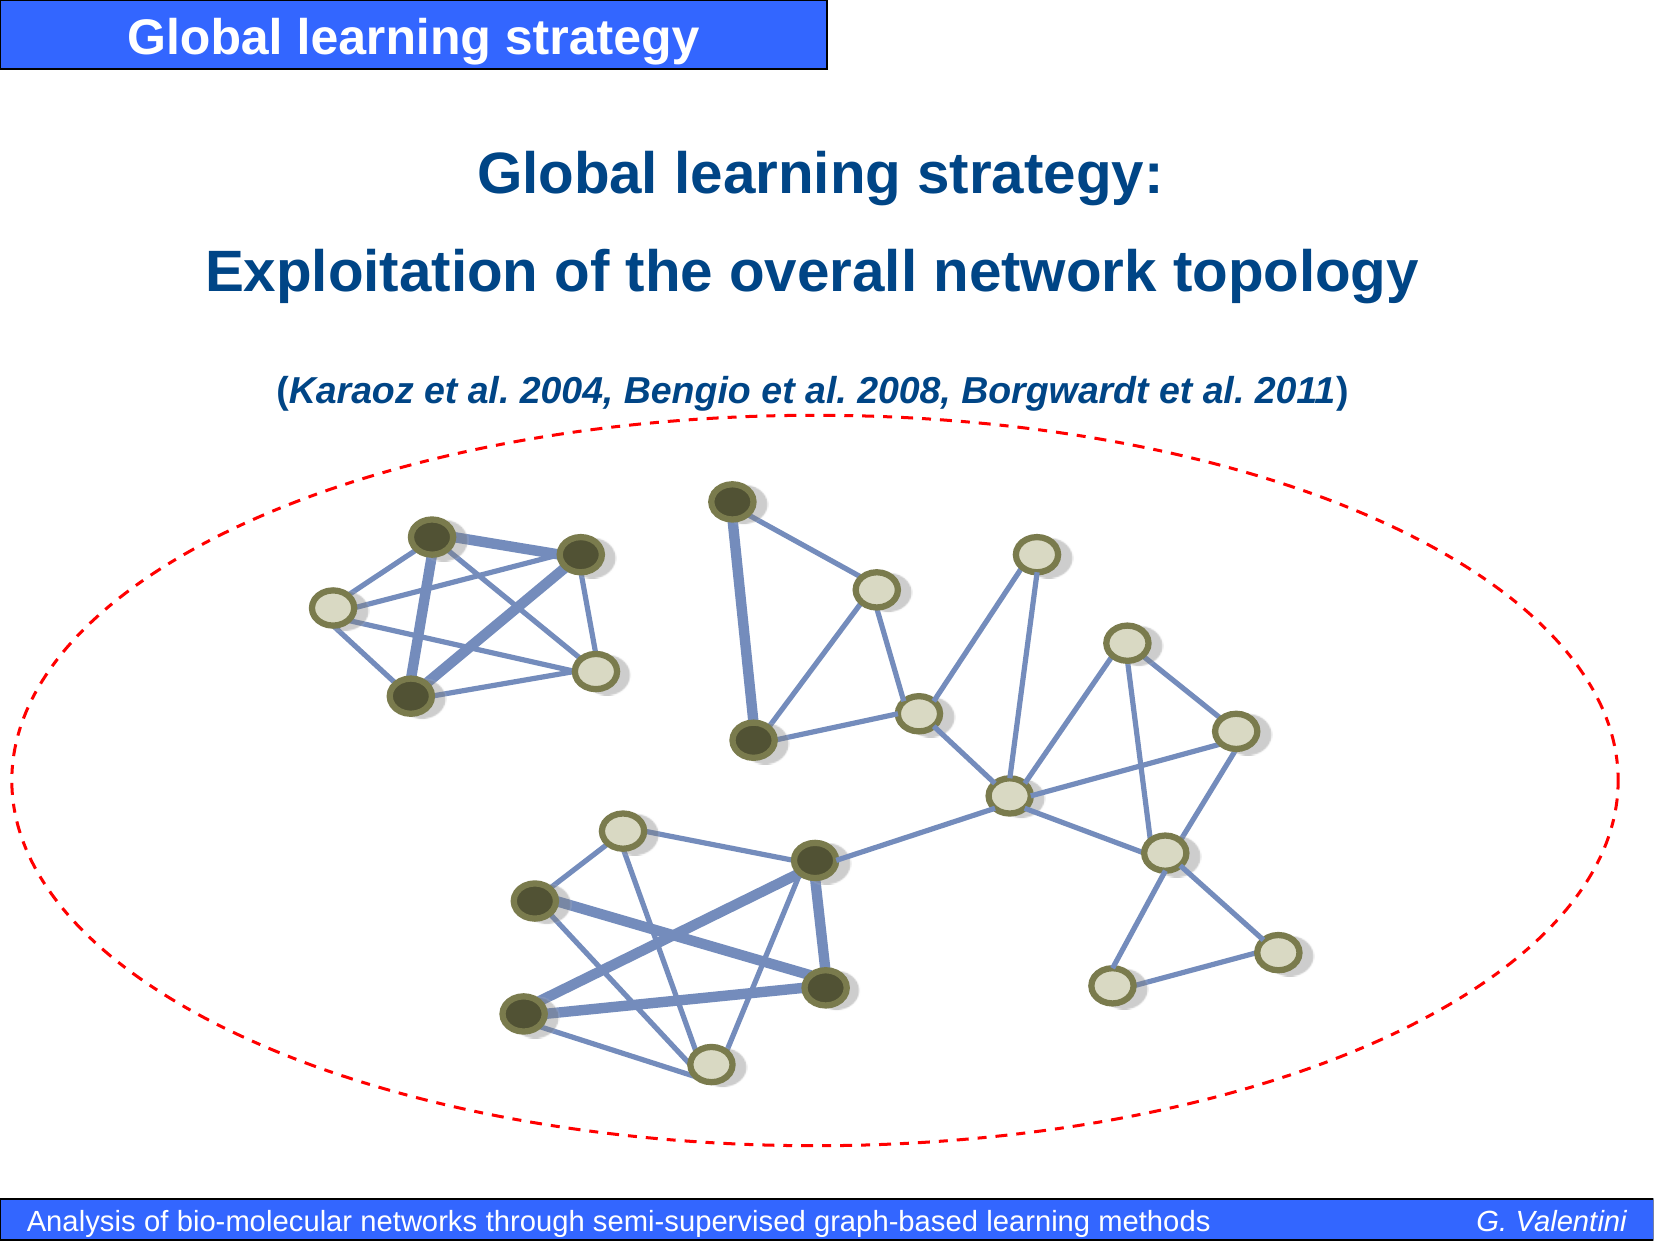

Global learning strategy
Global learning strategy:
Exploitation of the overall network topology
(Karaoz et al. 2004, Bengio et al. 2008, Borgwardt et al. 2011)
Analysis of bio-molecular networks through semi-supervised graph-based learning methods G. Valentini